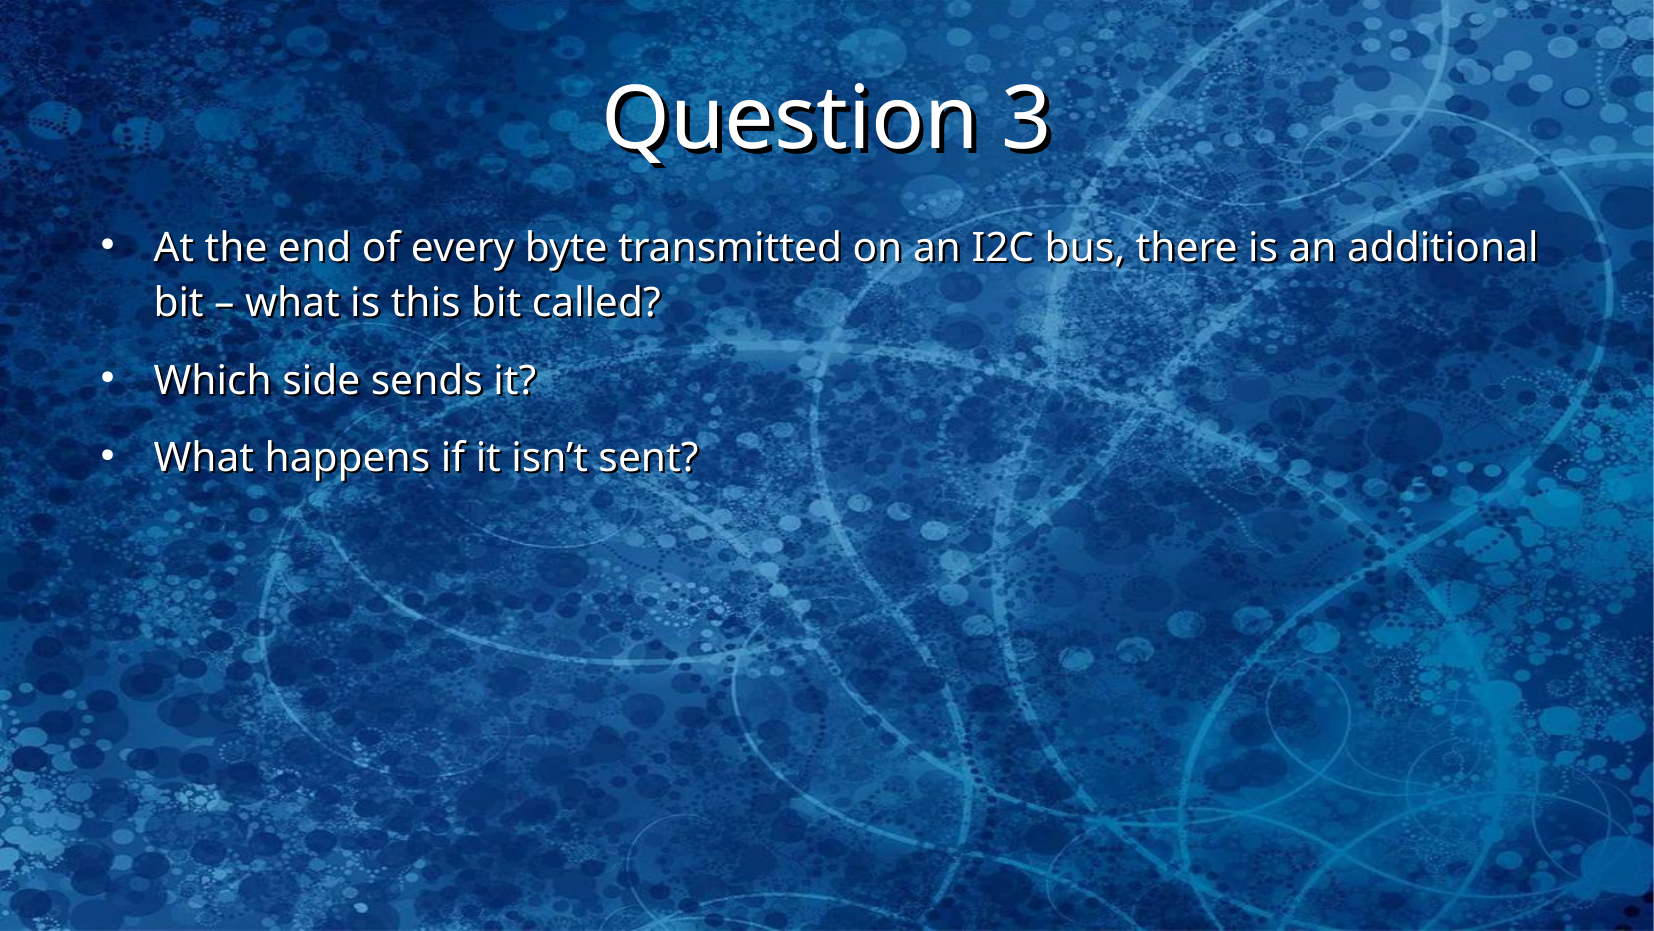

# Question 3
At the end of every byte transmitted on an I2C bus, there is an additional bit – what is this bit called?
Which side sends it?
What happens if it isn’t sent?